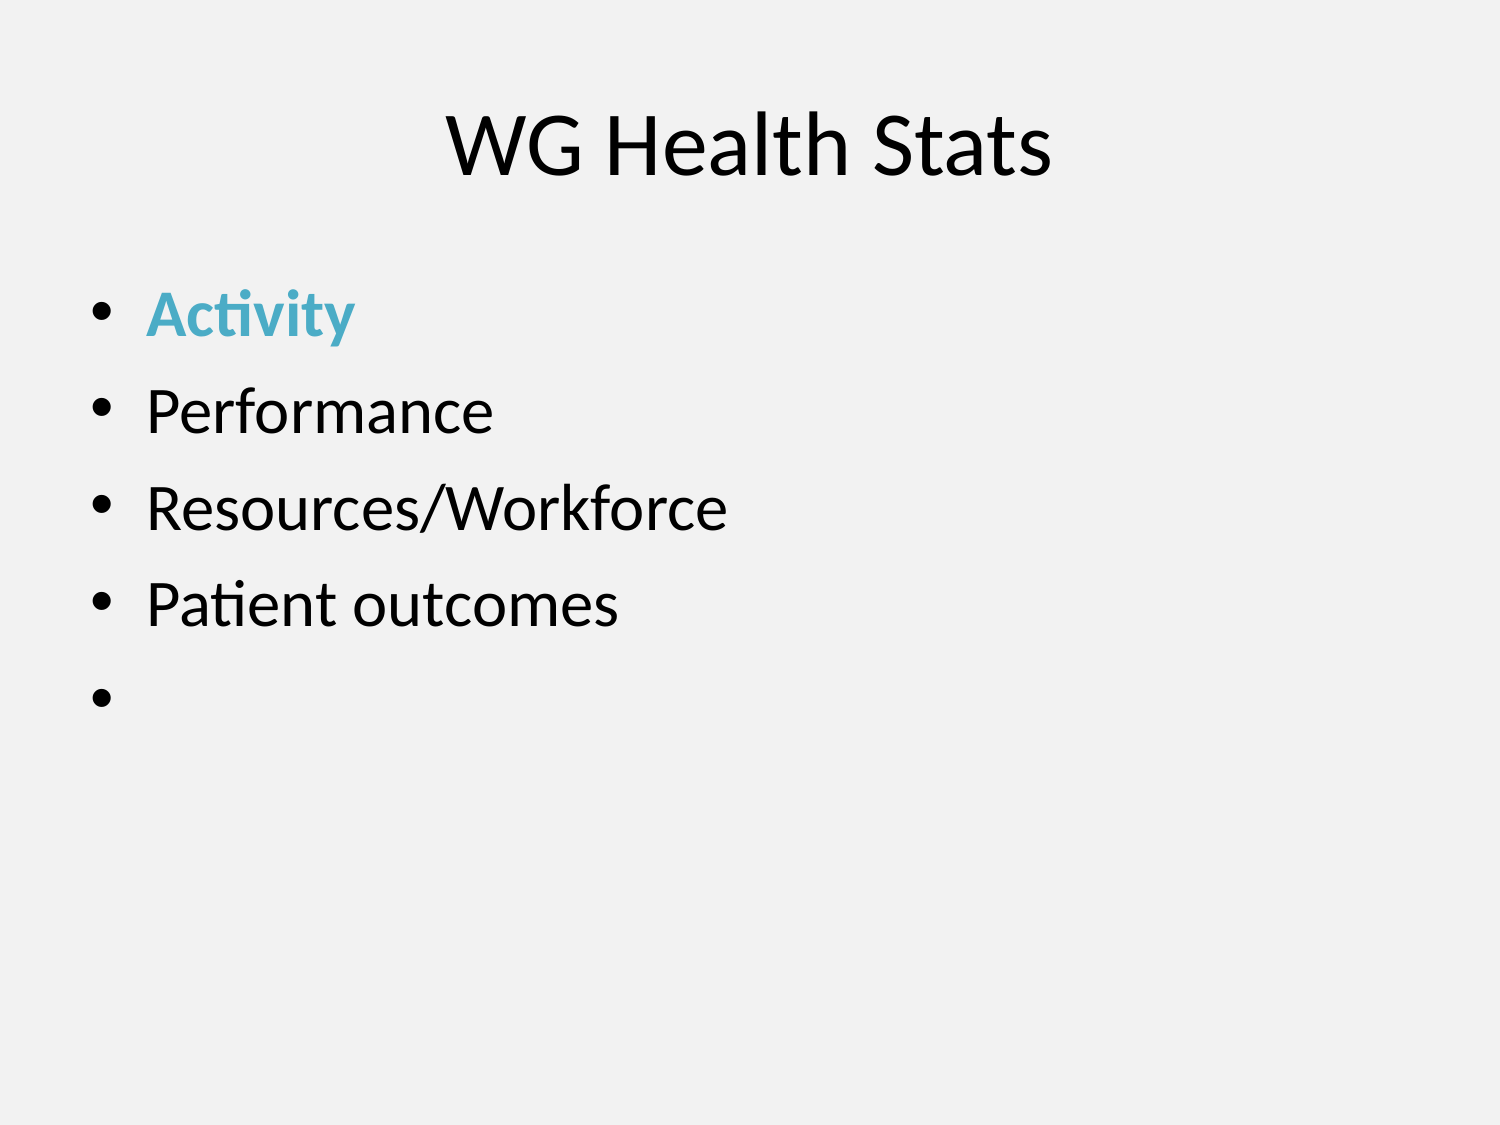

WG Health Stats
# Activity
Performance
Resources/Workforce
Patient outcomes